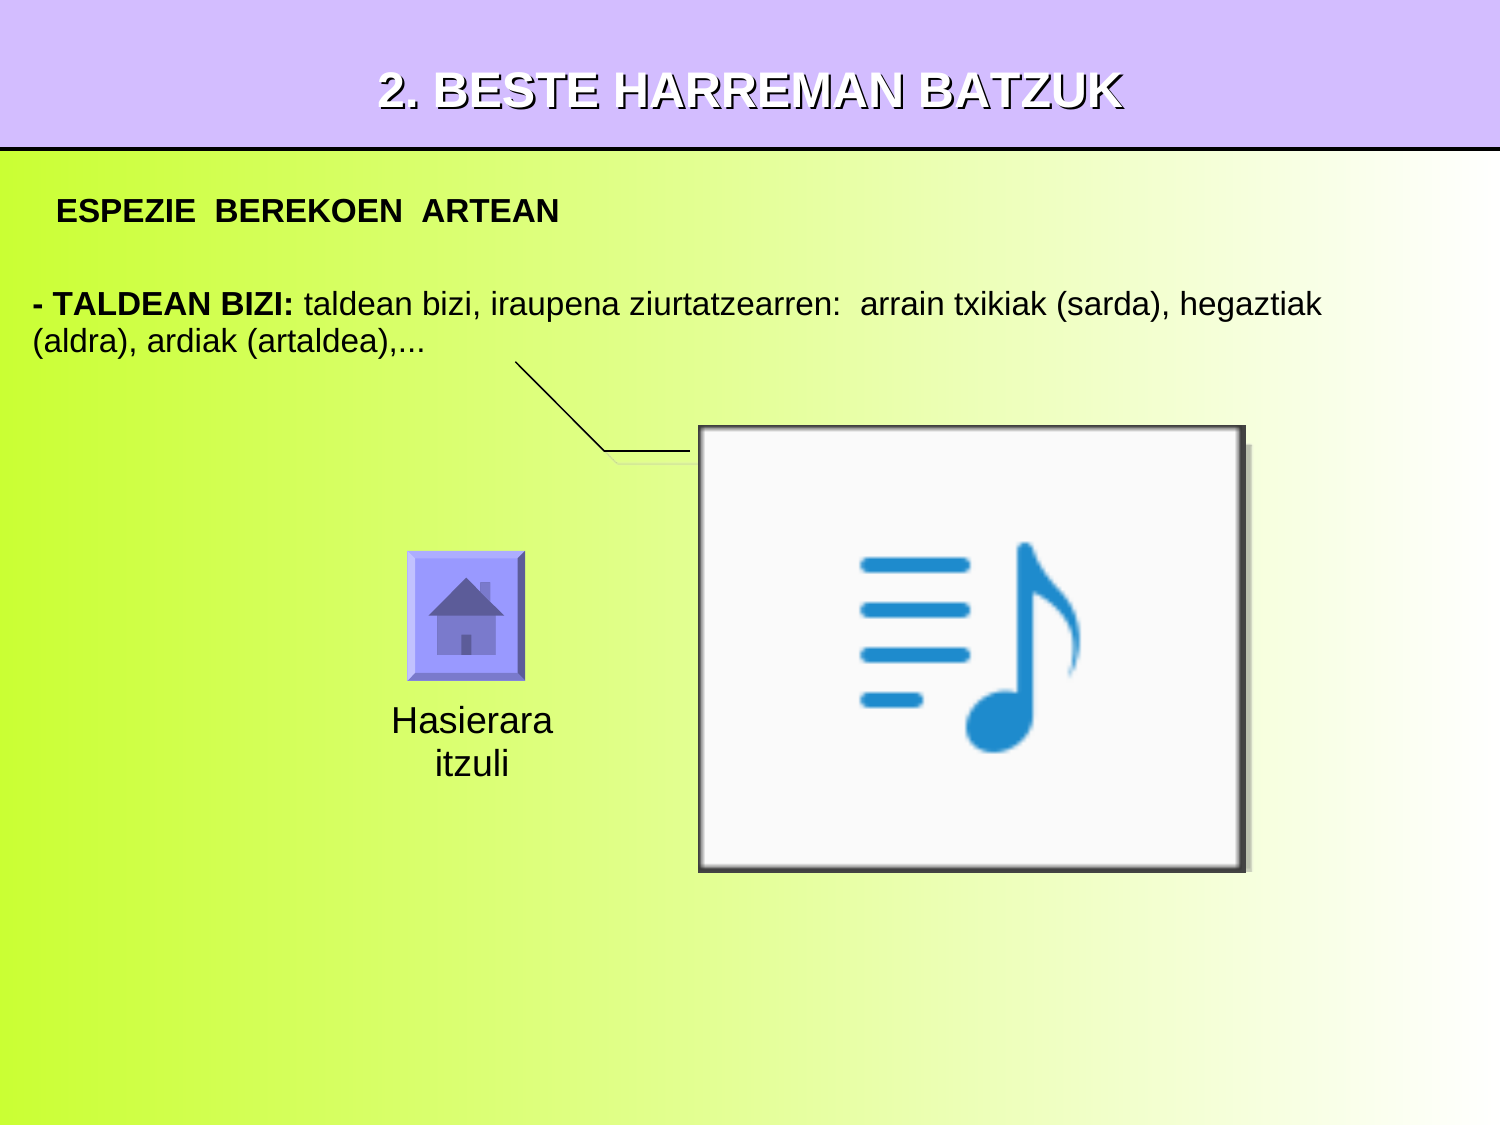

2. BESTE HARREMAN BATZUK
ESPEZIE BEREKOEN ARTEAN
- TALDEAN BIZI: taldean bizi, iraupena ziurtatzearren: arrain txikiak (sarda), hegaztiak (aldra), ardiak (artaldea),...
Hasierara
itzuli